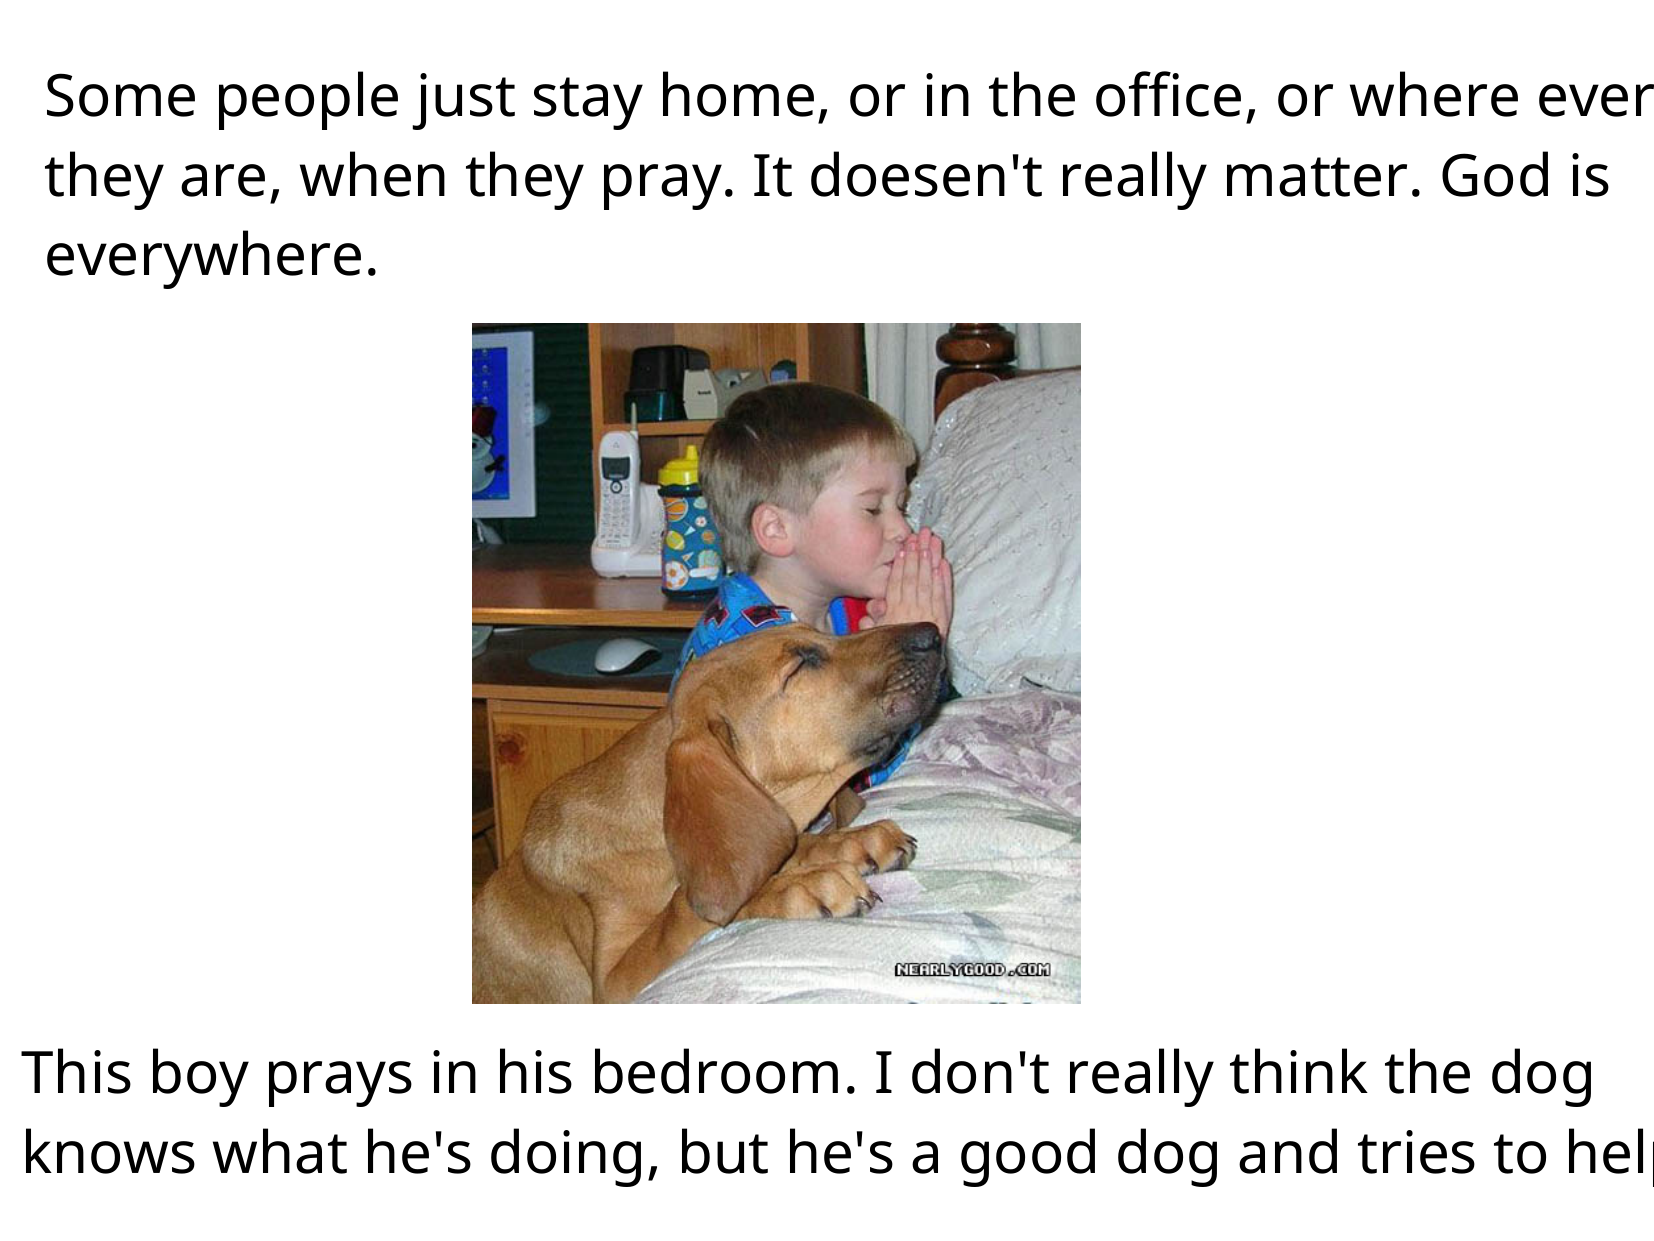

Some people just stay home, or in the office, or where ever
they are, when they pray. It doesen't really matter. God is
everywhere.
This boy prays in his bedroom. I don't really think the dog
knows what he's doing, but he's a good dog and tries to help.